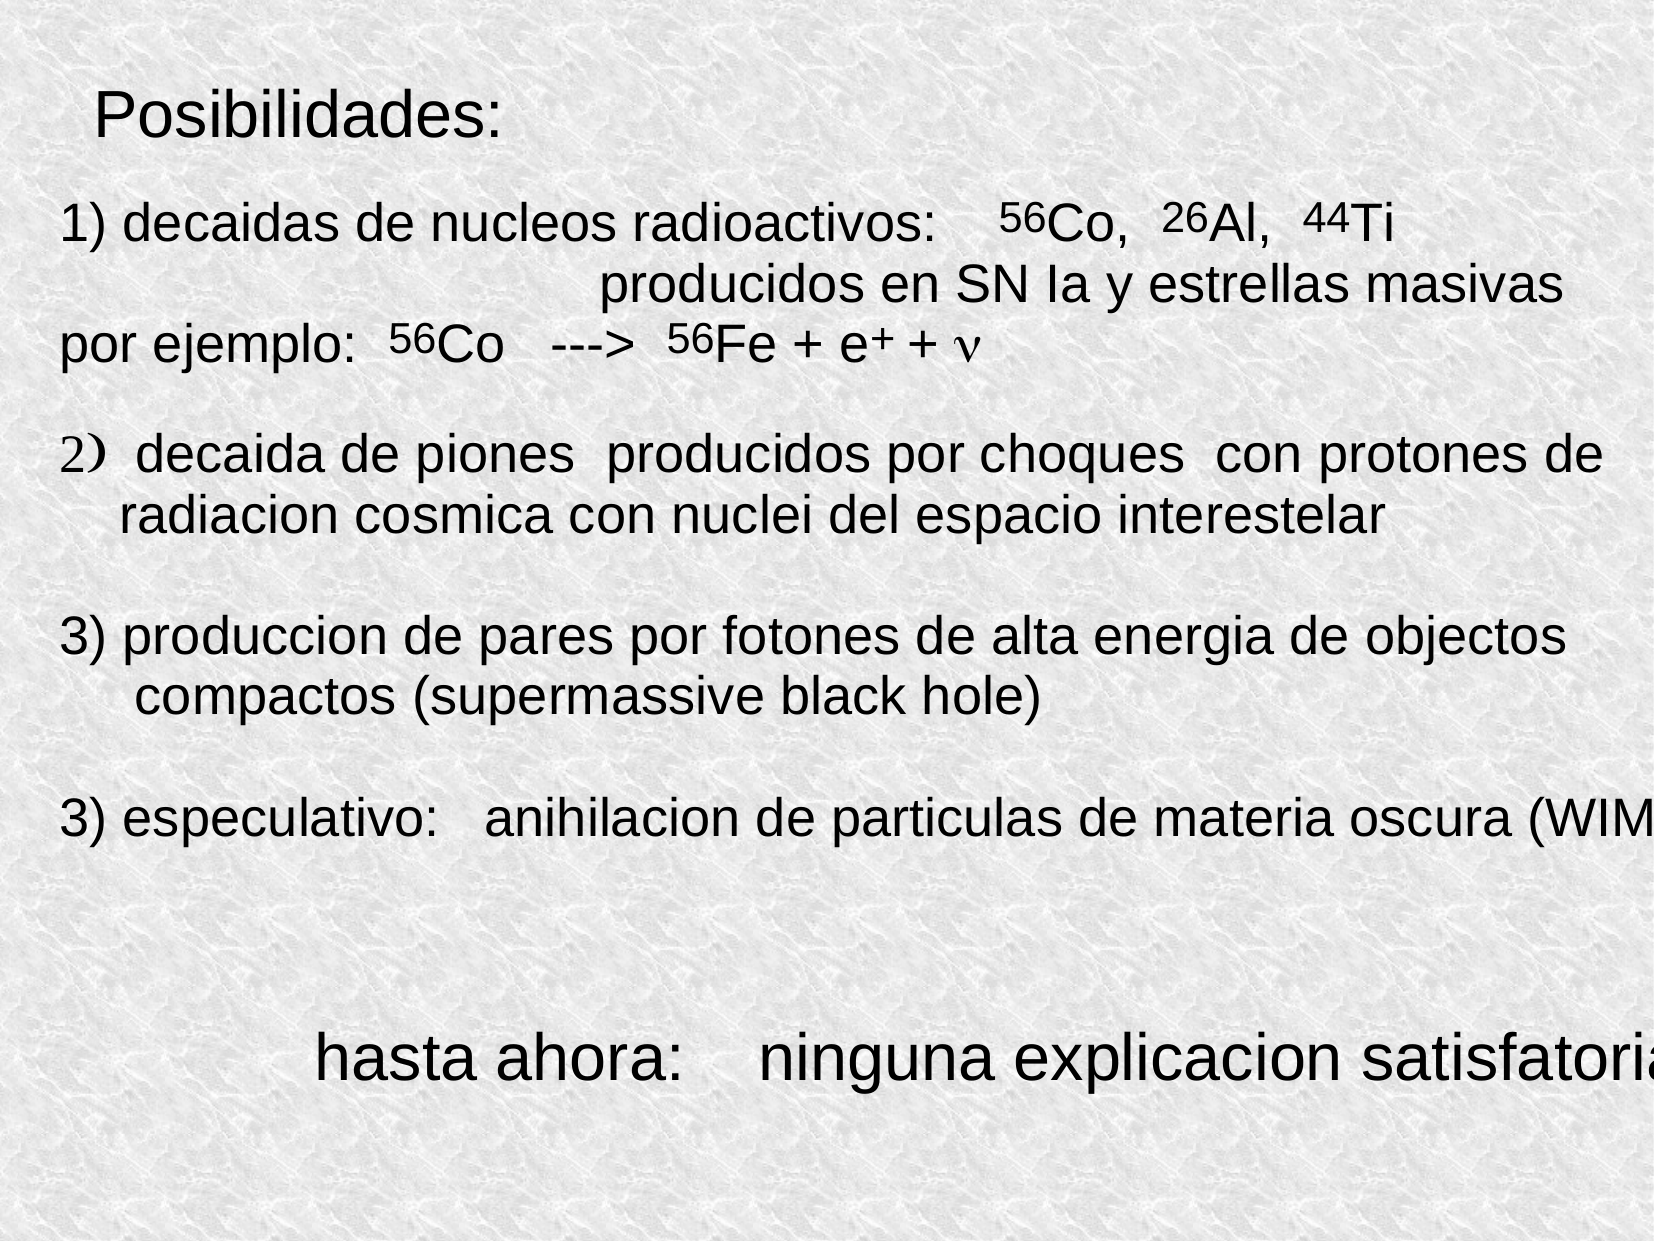

Posibilidades:
1) decaidas de nucleos radioactivos: 56Co, 26Al, 44Ti
 producidos en SN Ia y estrellas masivas
por ejemplo: 56Co ---> 56Fe + e+ + 
2) decaida de piones producidos por choques con protones de
 radiacion cosmica con nuclei del espacio interestelar
3) produccion de pares por fotones de alta energia de objectos
 compactos (supermassive black hole)
3) especulativo: anihilacion de particulas de materia oscura (WIMPS)
hasta ahora: ninguna explicacion satisfatoria